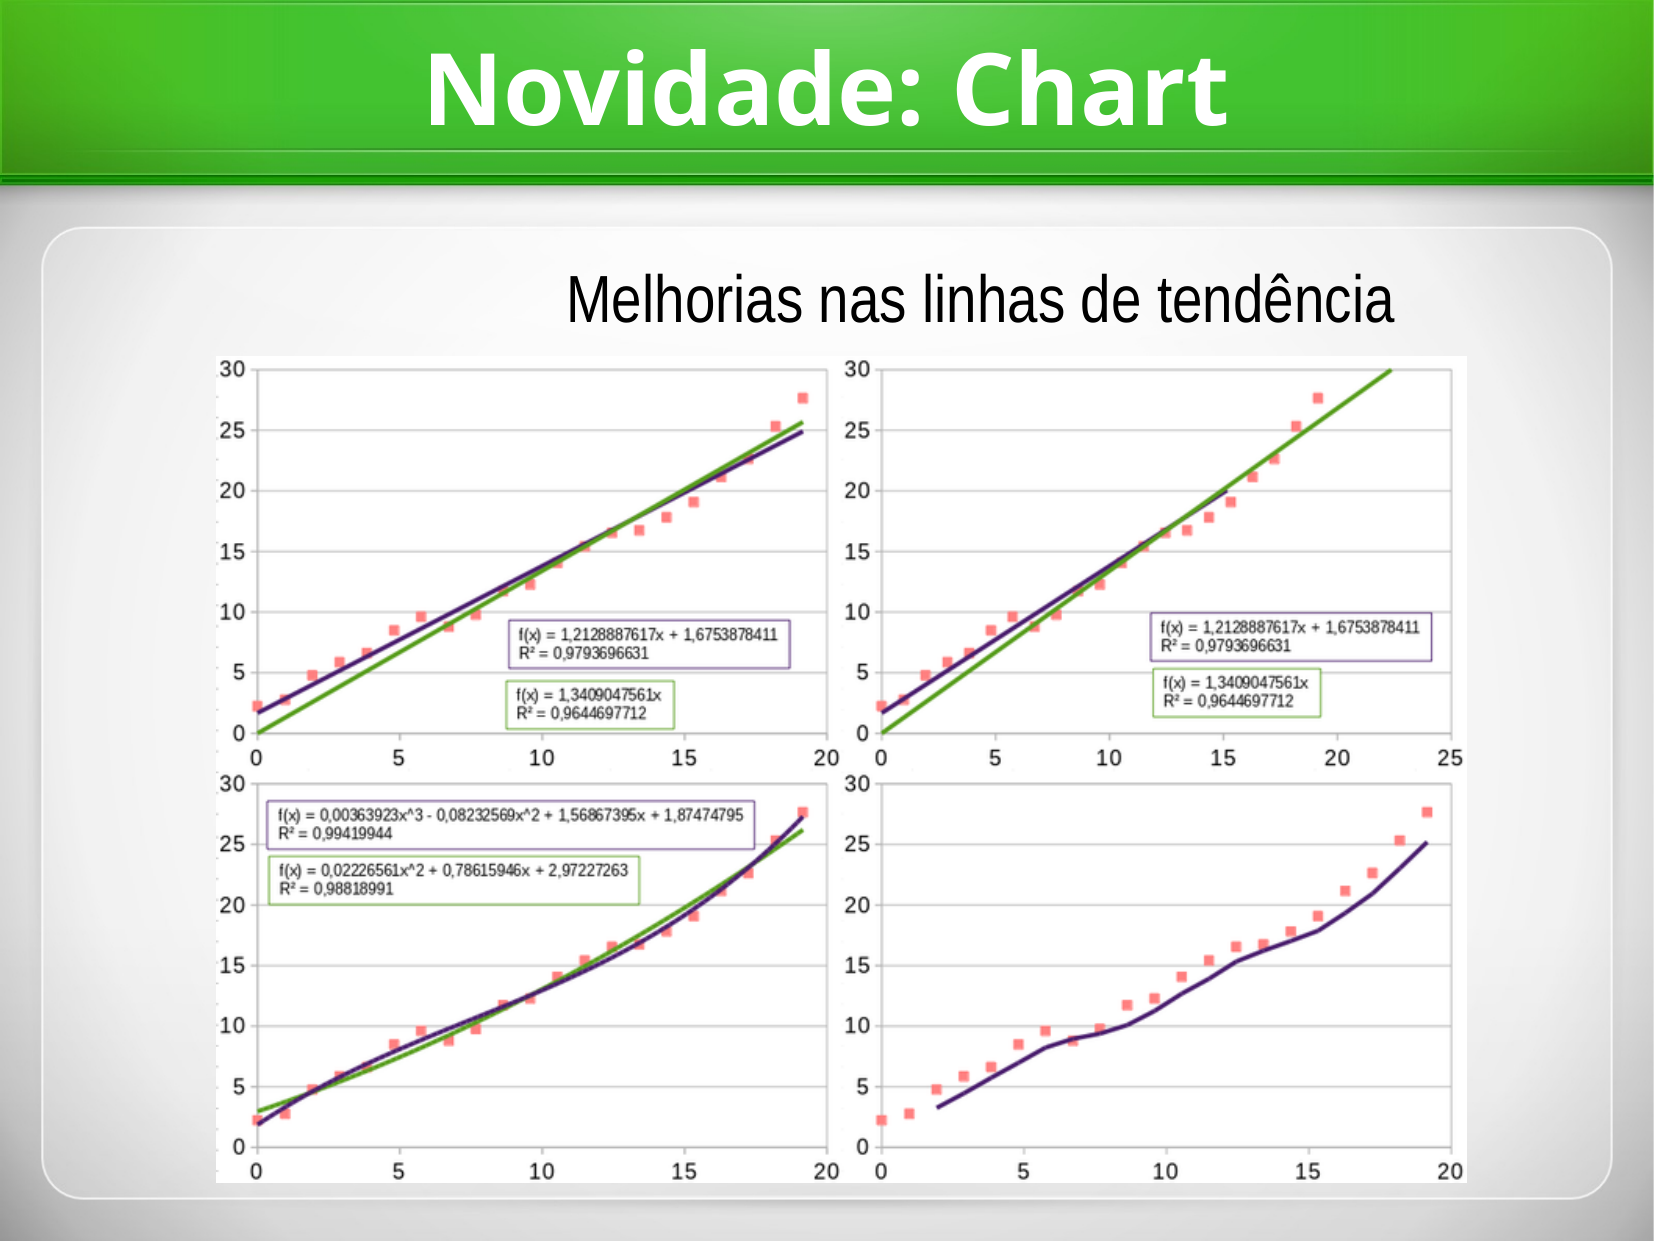

# Novidade: Chart
Melhorias nas linhas de tendência